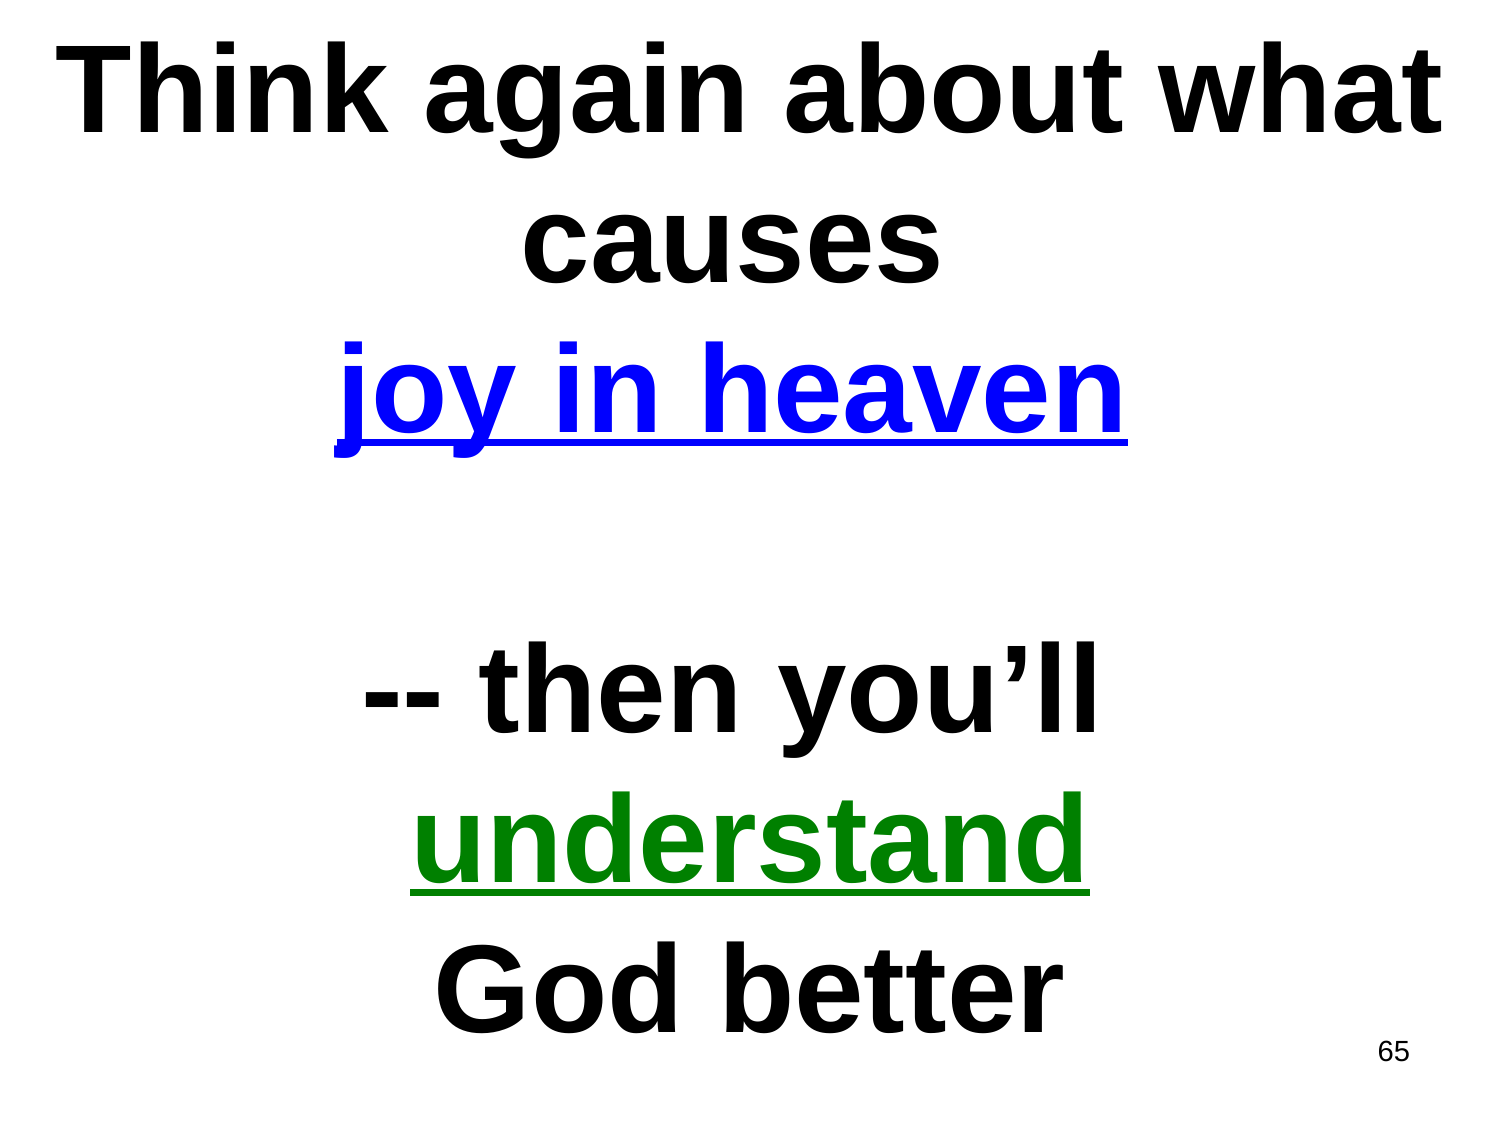

Think again about what causes
joy in heaven
-- then you’ll
understand
God better